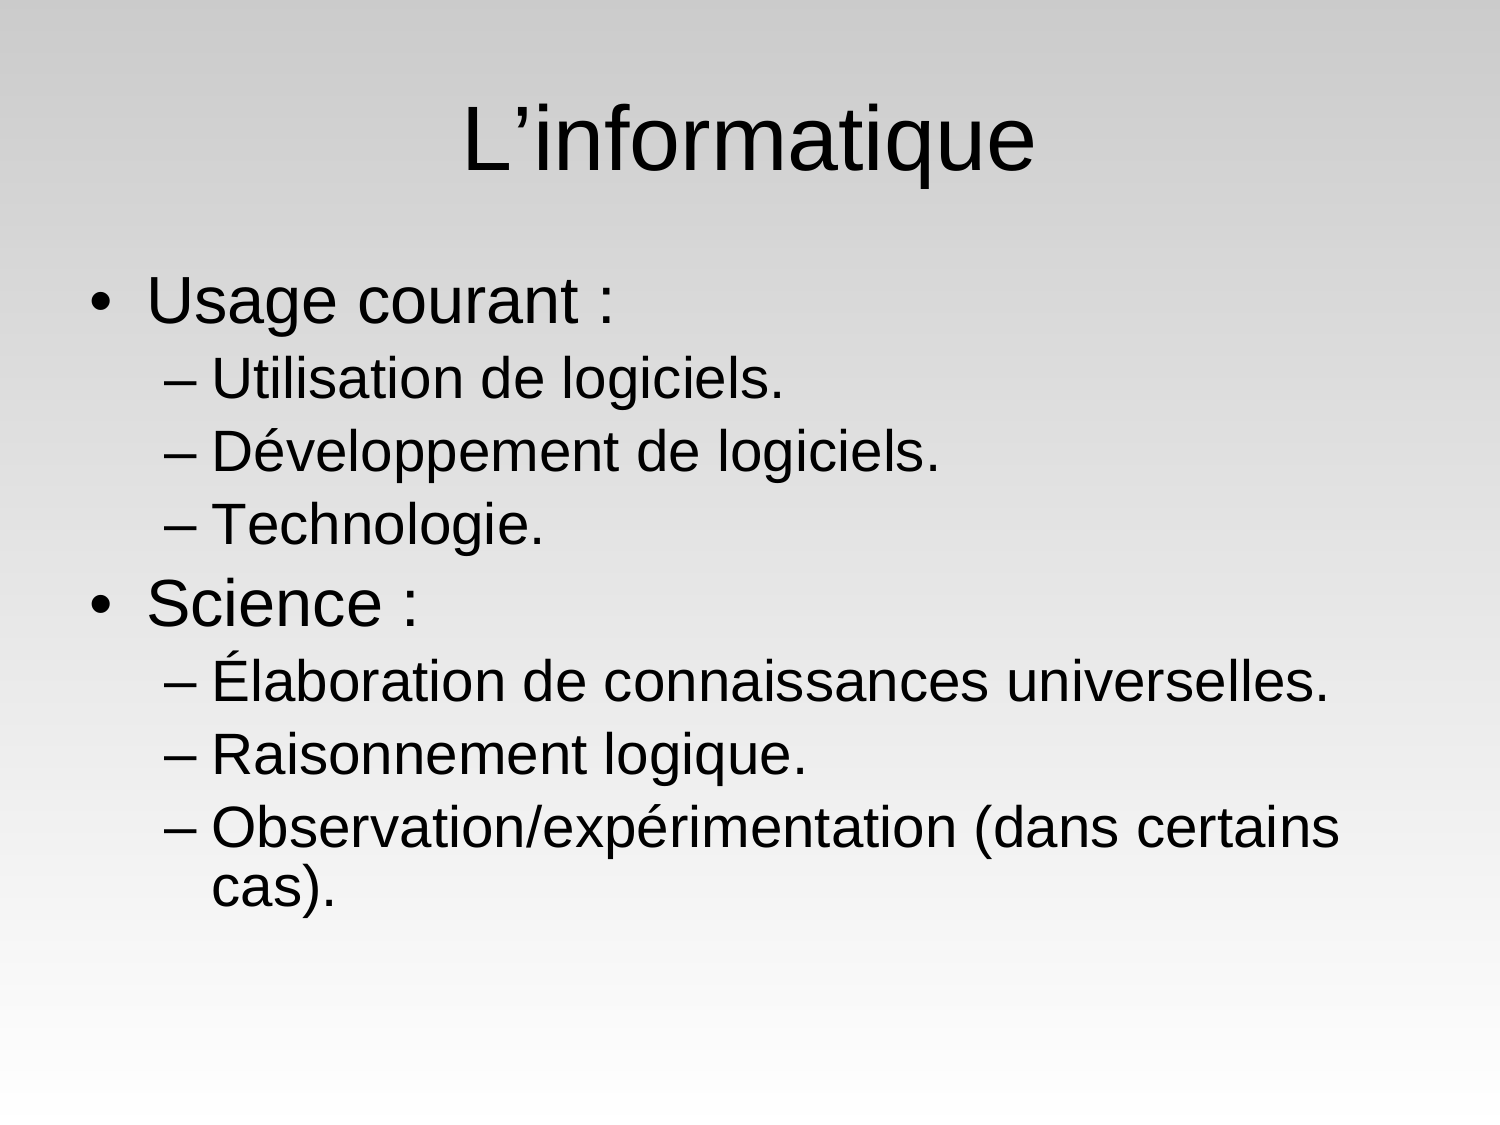

# L’informatique
Usage courant :
Utilisation de logiciels.
Développement de logiciels.
Technologie.
Science :
Élaboration de connaissances universelles.
Raisonnement logique.
Observation/expérimentation (dans certains cas).